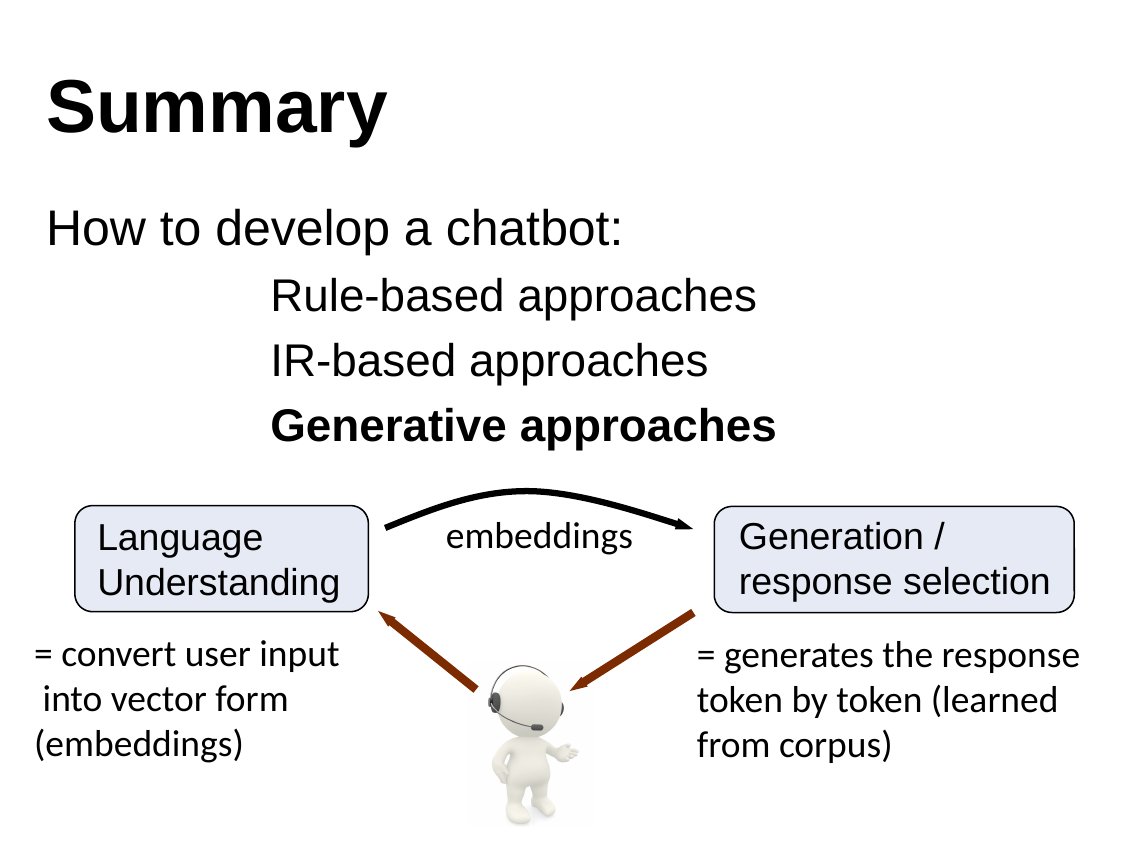

# Summary
How to develop a chatbot:
Rule-based approaches
IR-based approaches
Generative approaches
embeddings
Generation / response selection
Language
Understanding
= convert user input into vector form (embeddings)
= generates the response token by token (learned from corpus)